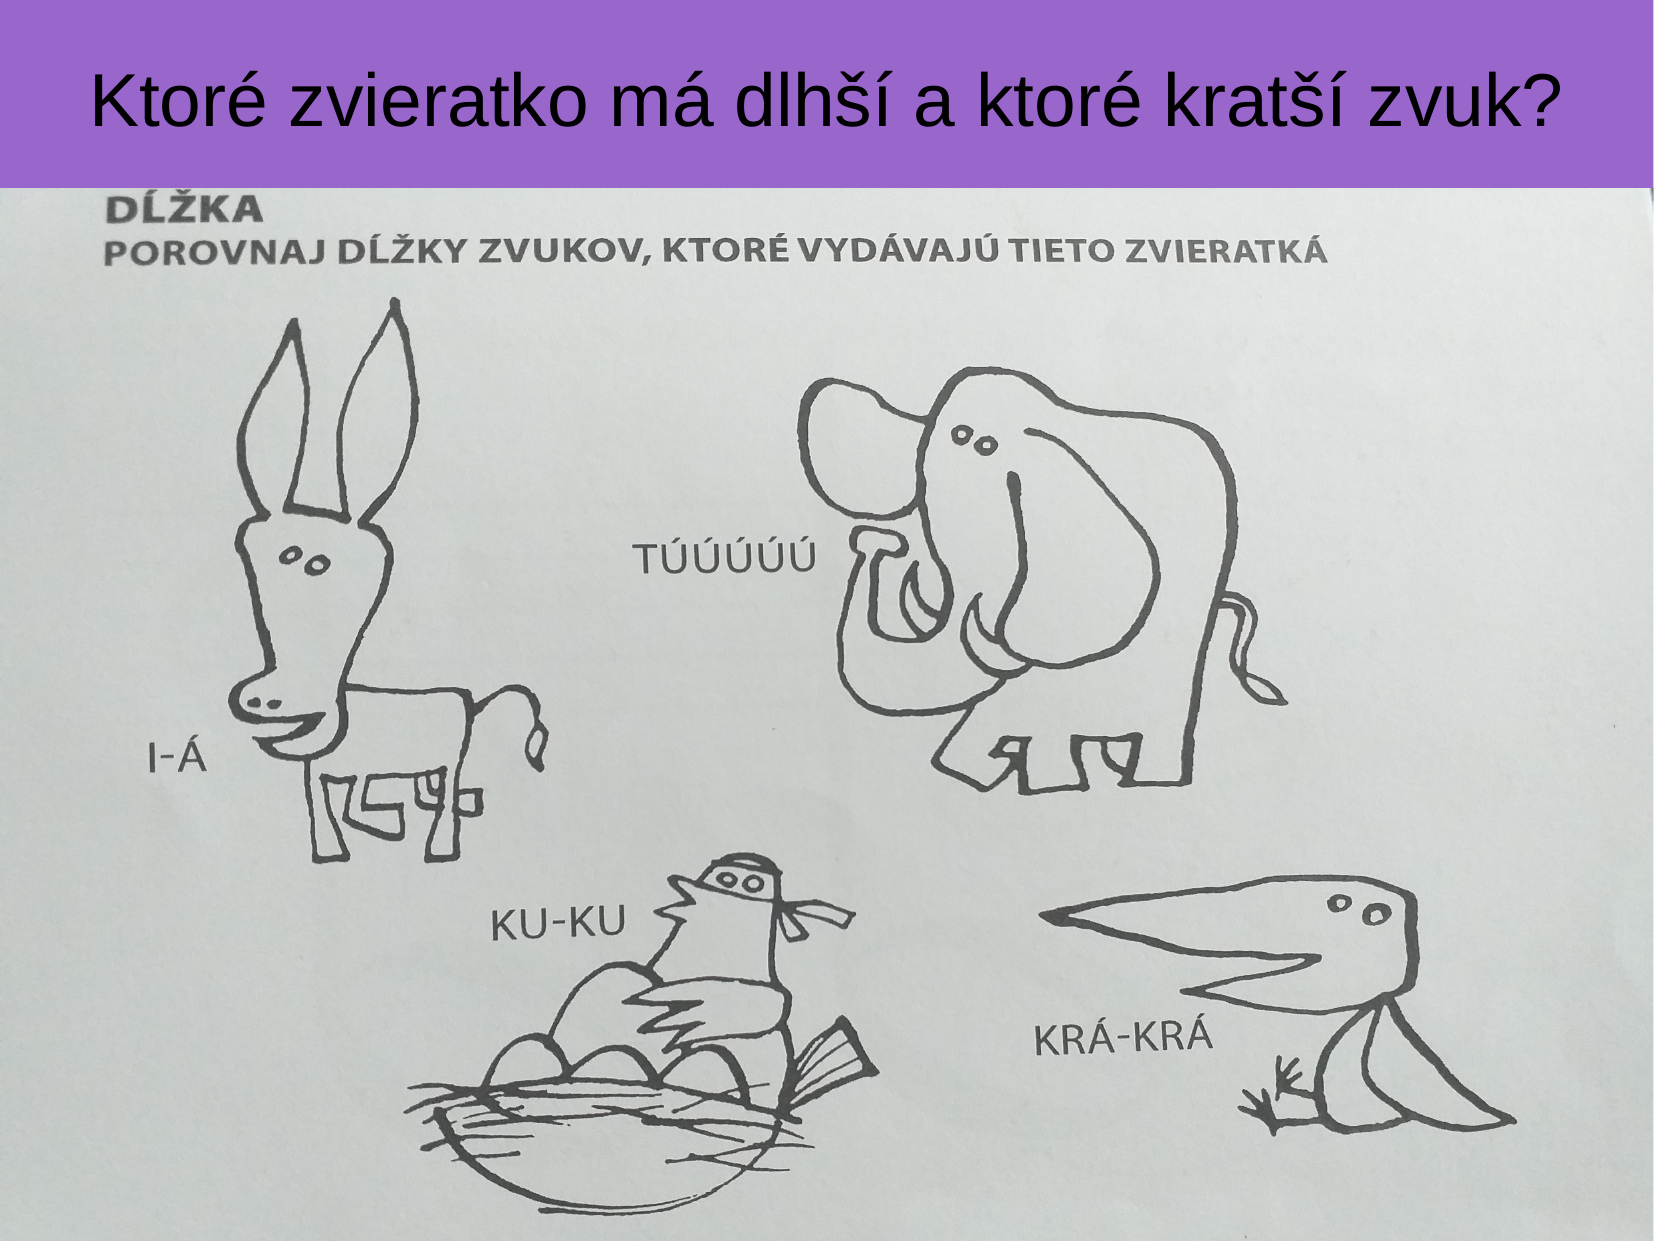

# Ktoré zvieratko má dlhší a ktoré kratší zvuk?